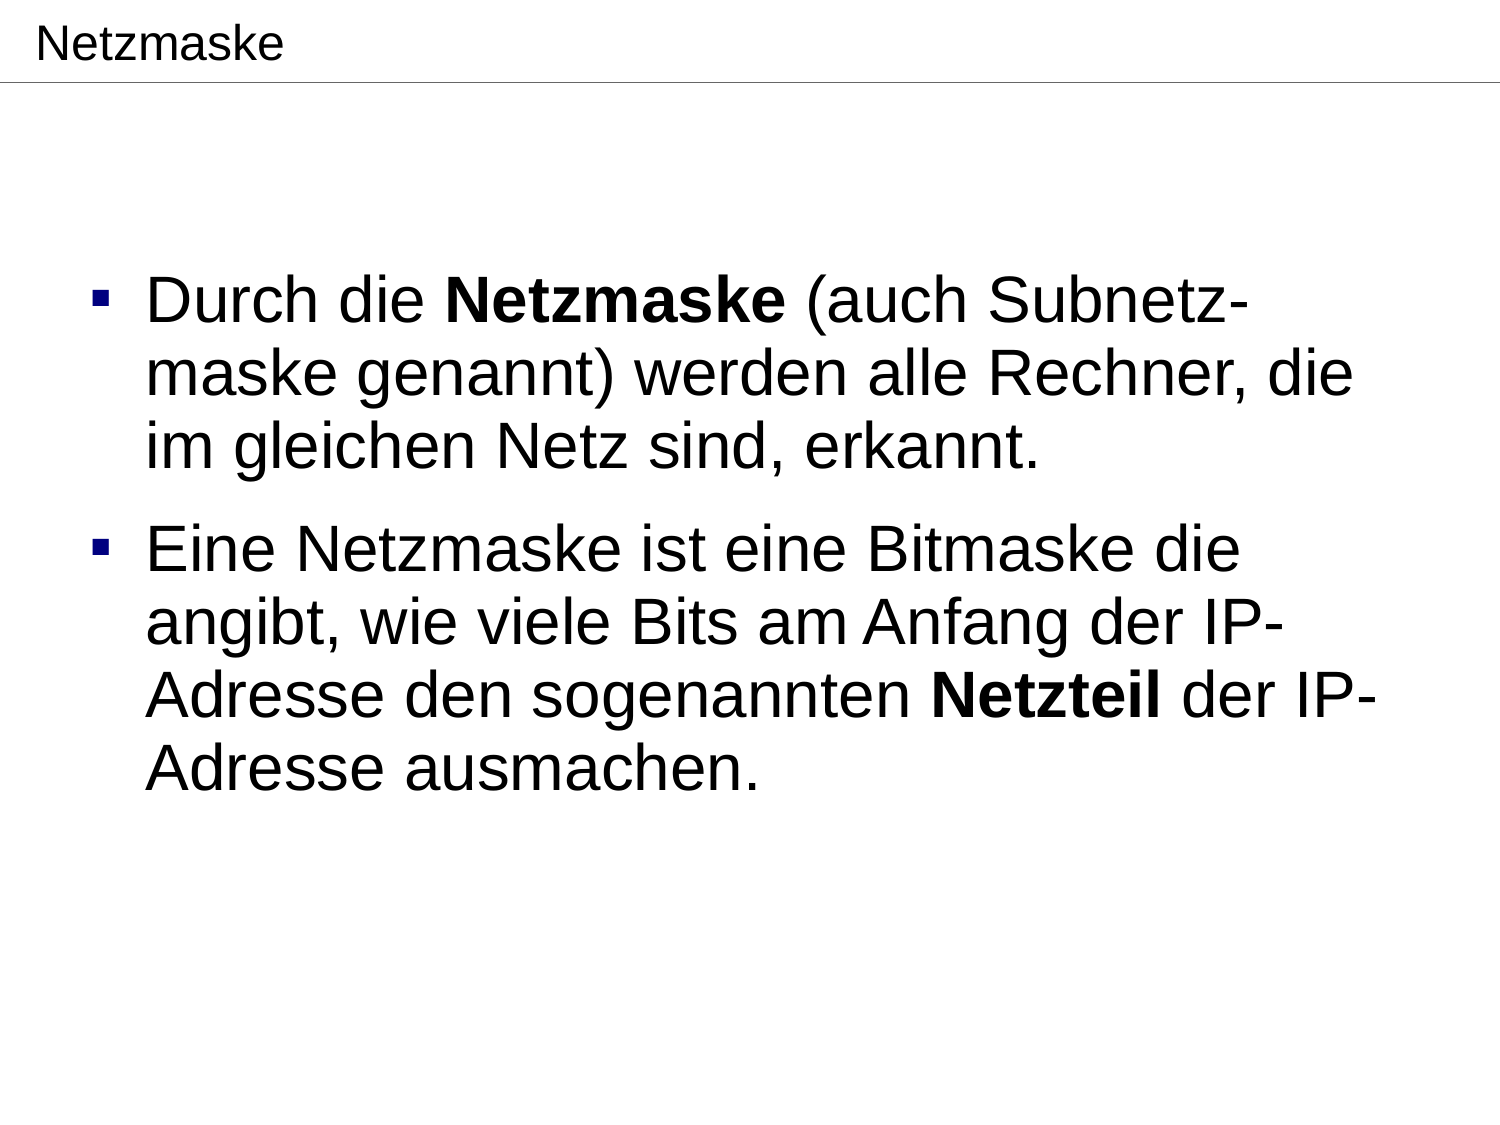

Netzmaske
# Durch die Netzmaske (auch Subnetz-maske genannt) werden alle Rechner, die im gleichen Netz sind, erkannt.
Eine Netzmaske ist eine Bitmaske die angibt, wie viele Bits am Anfang der IP-Adresse den sogenannten Netzteil der IP-Adresse ausmachen.